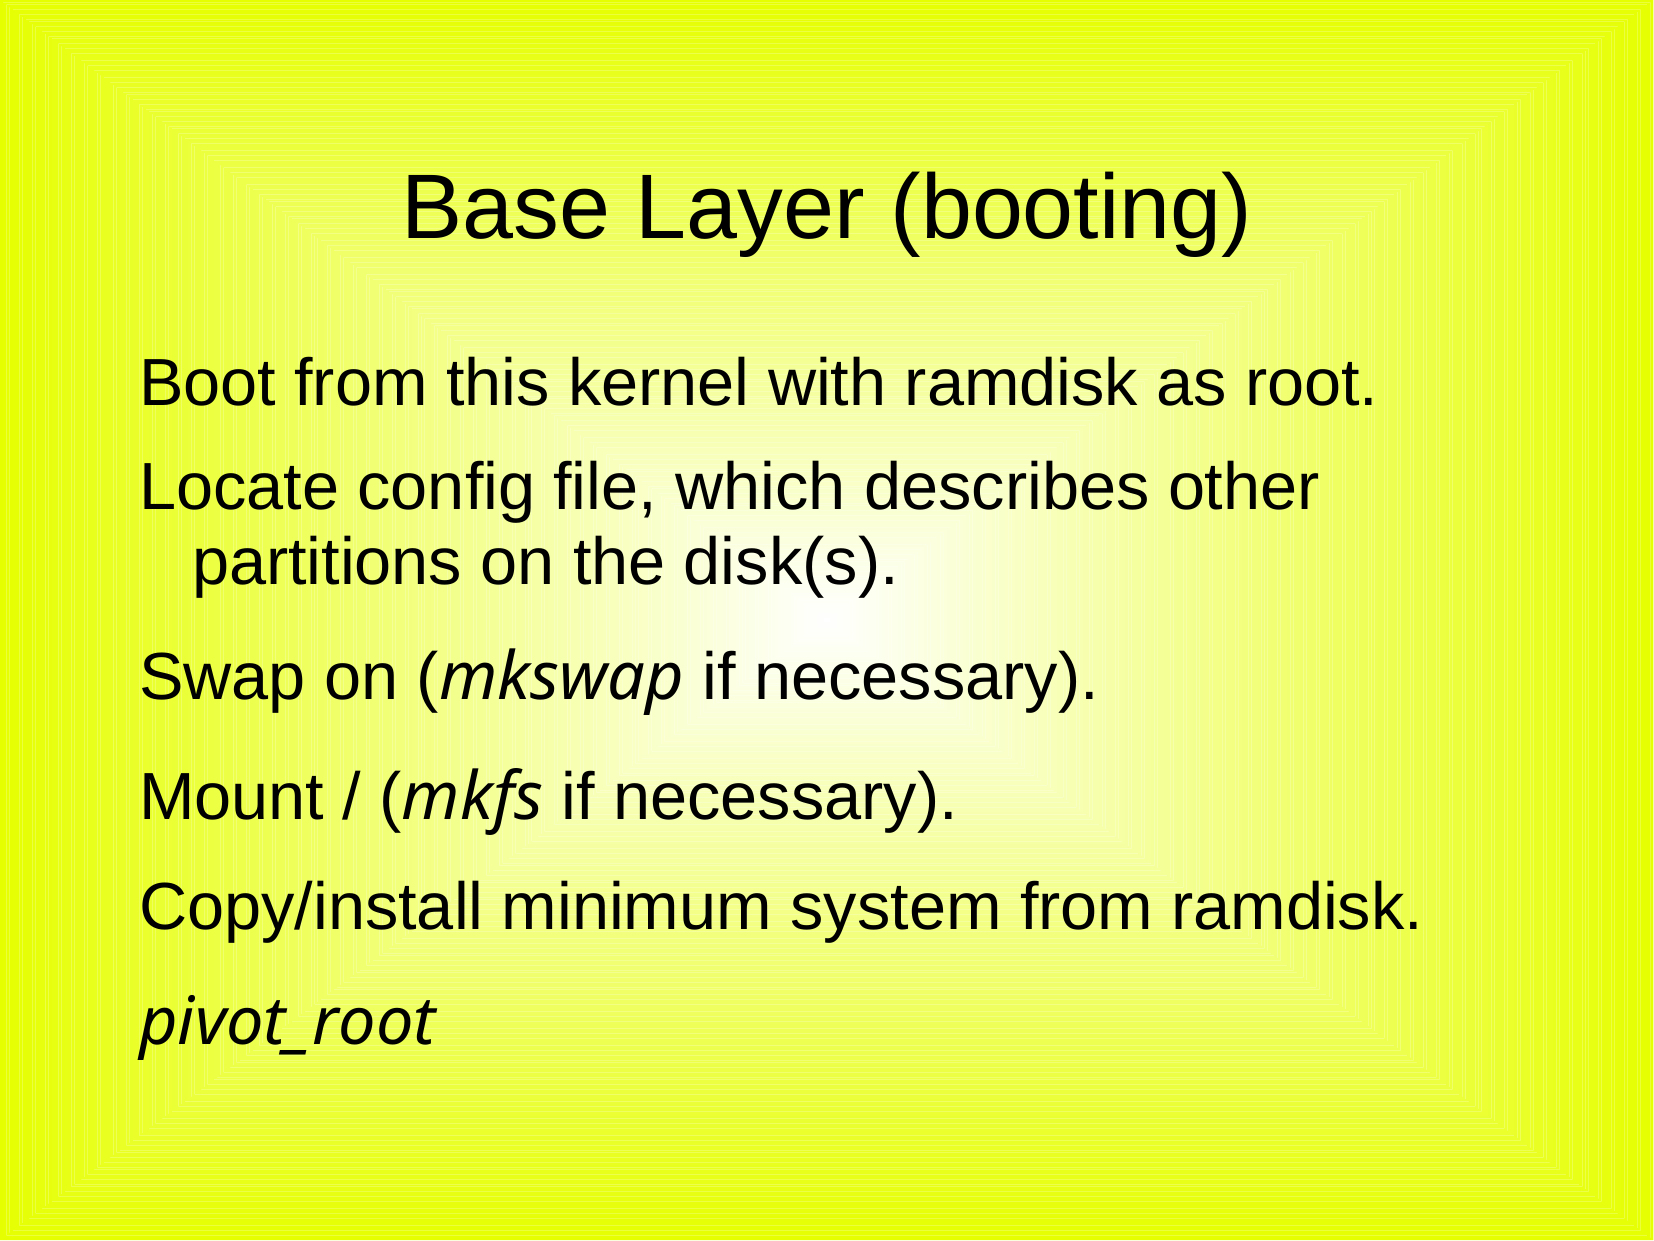

# Base Layer (booting)
Boot from this kernel with ramdisk as root.
Locate config file, which describes other partitions on the disk(s).
Swap on (mkswap if necessary).
Mount / (mkfs if necessary).
Copy/install minimum system from ramdisk.
pivot_root